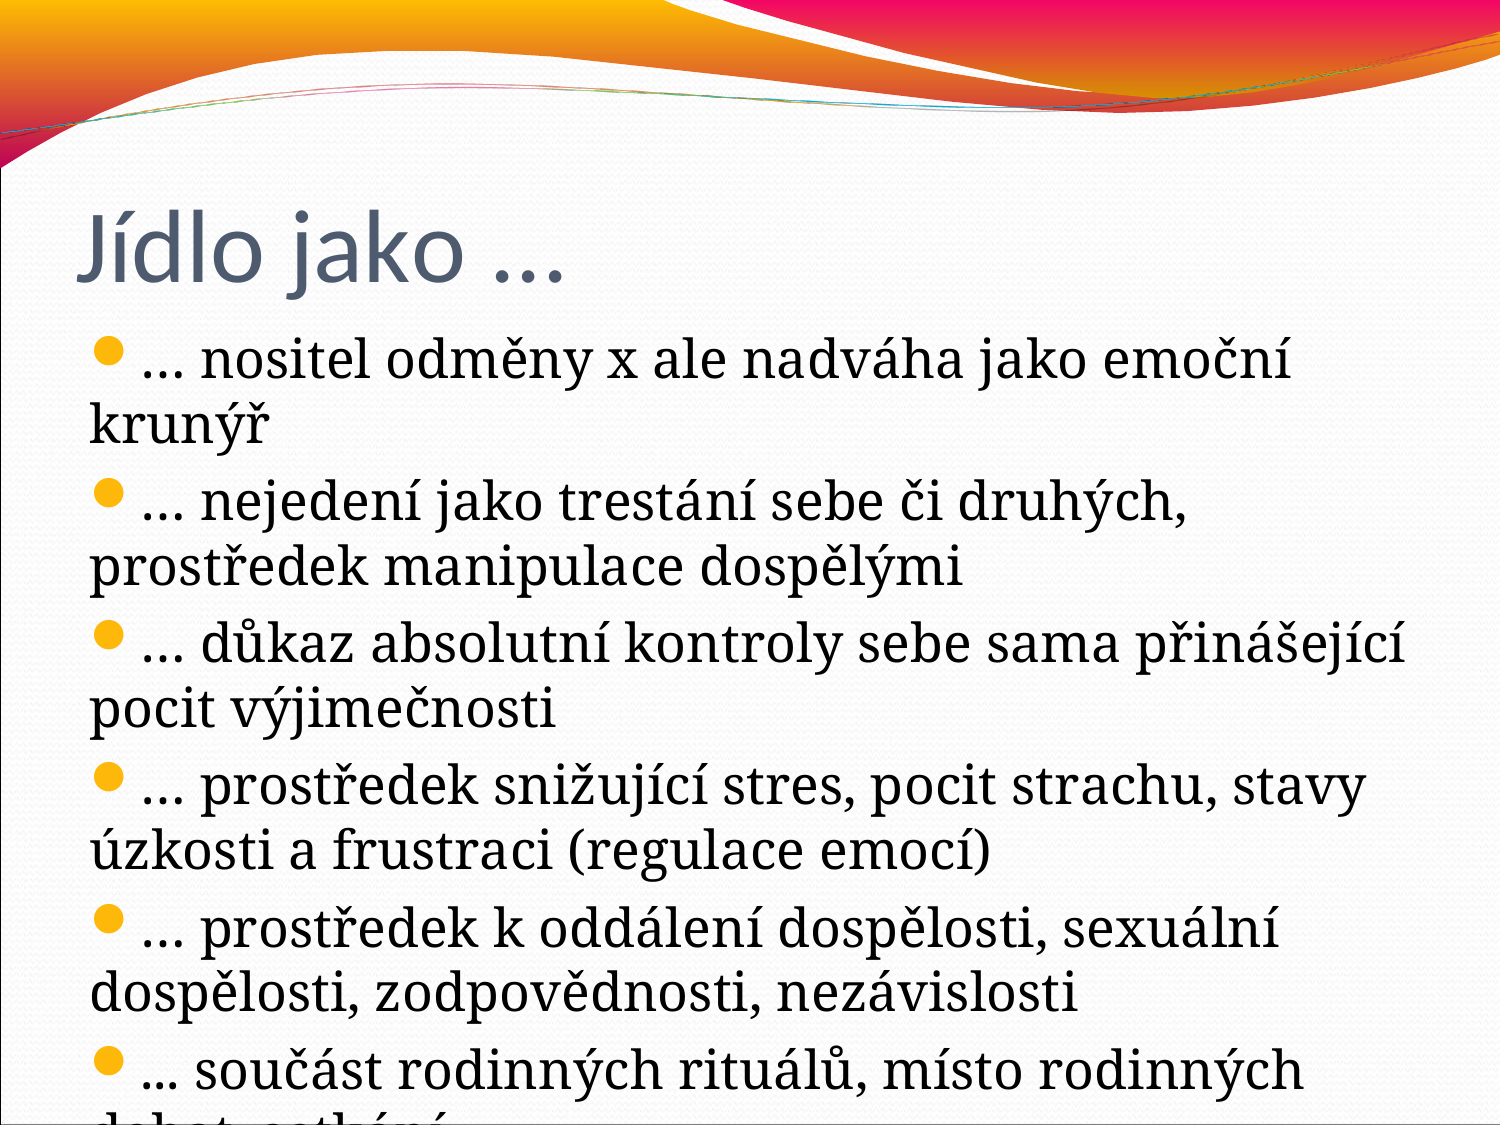

# Jídlo jako ...
… nositel odměny x ale nadváha jako emoční krunýř
… nejedení jako trestání sebe či druhých, prostředek manipulace dospělými
… důkaz absolutní kontroly sebe sama přinášející pocit výjimečnosti
… prostředek snižující stres, pocit strachu, stavy úzkosti a frustraci (regulace emocí)
… prostředek k oddálení dospělosti, sexuální dospělosti, zodpovědnosti, nezávislosti
... součást rodinných rituálů, místo rodinných debat, setkání